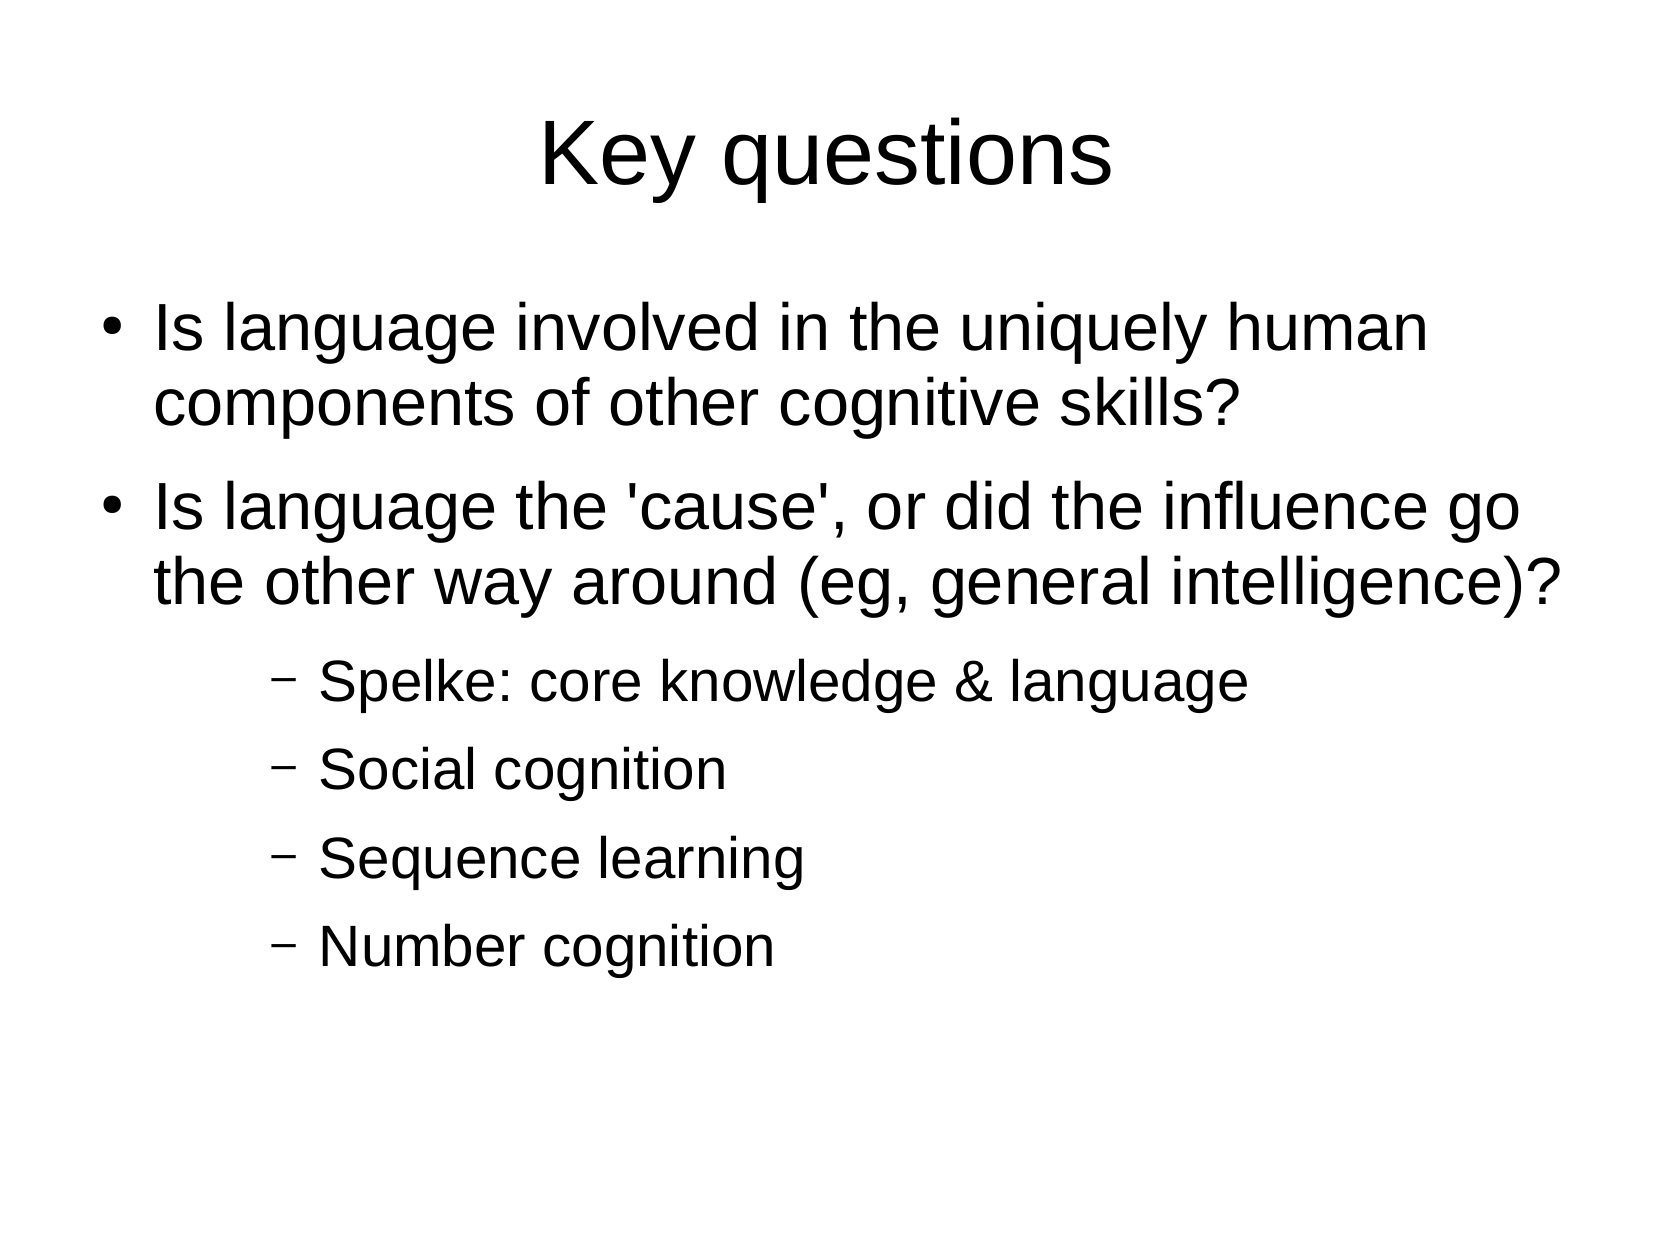

# Key questions
Is language involved in the uniquely human components of other cognitive skills?
Is language the 'cause', or did the influence go the other way around (eg, general intelligence)?
Spelke: core knowledge & language
Social cognition
Sequence learning
Number cognition